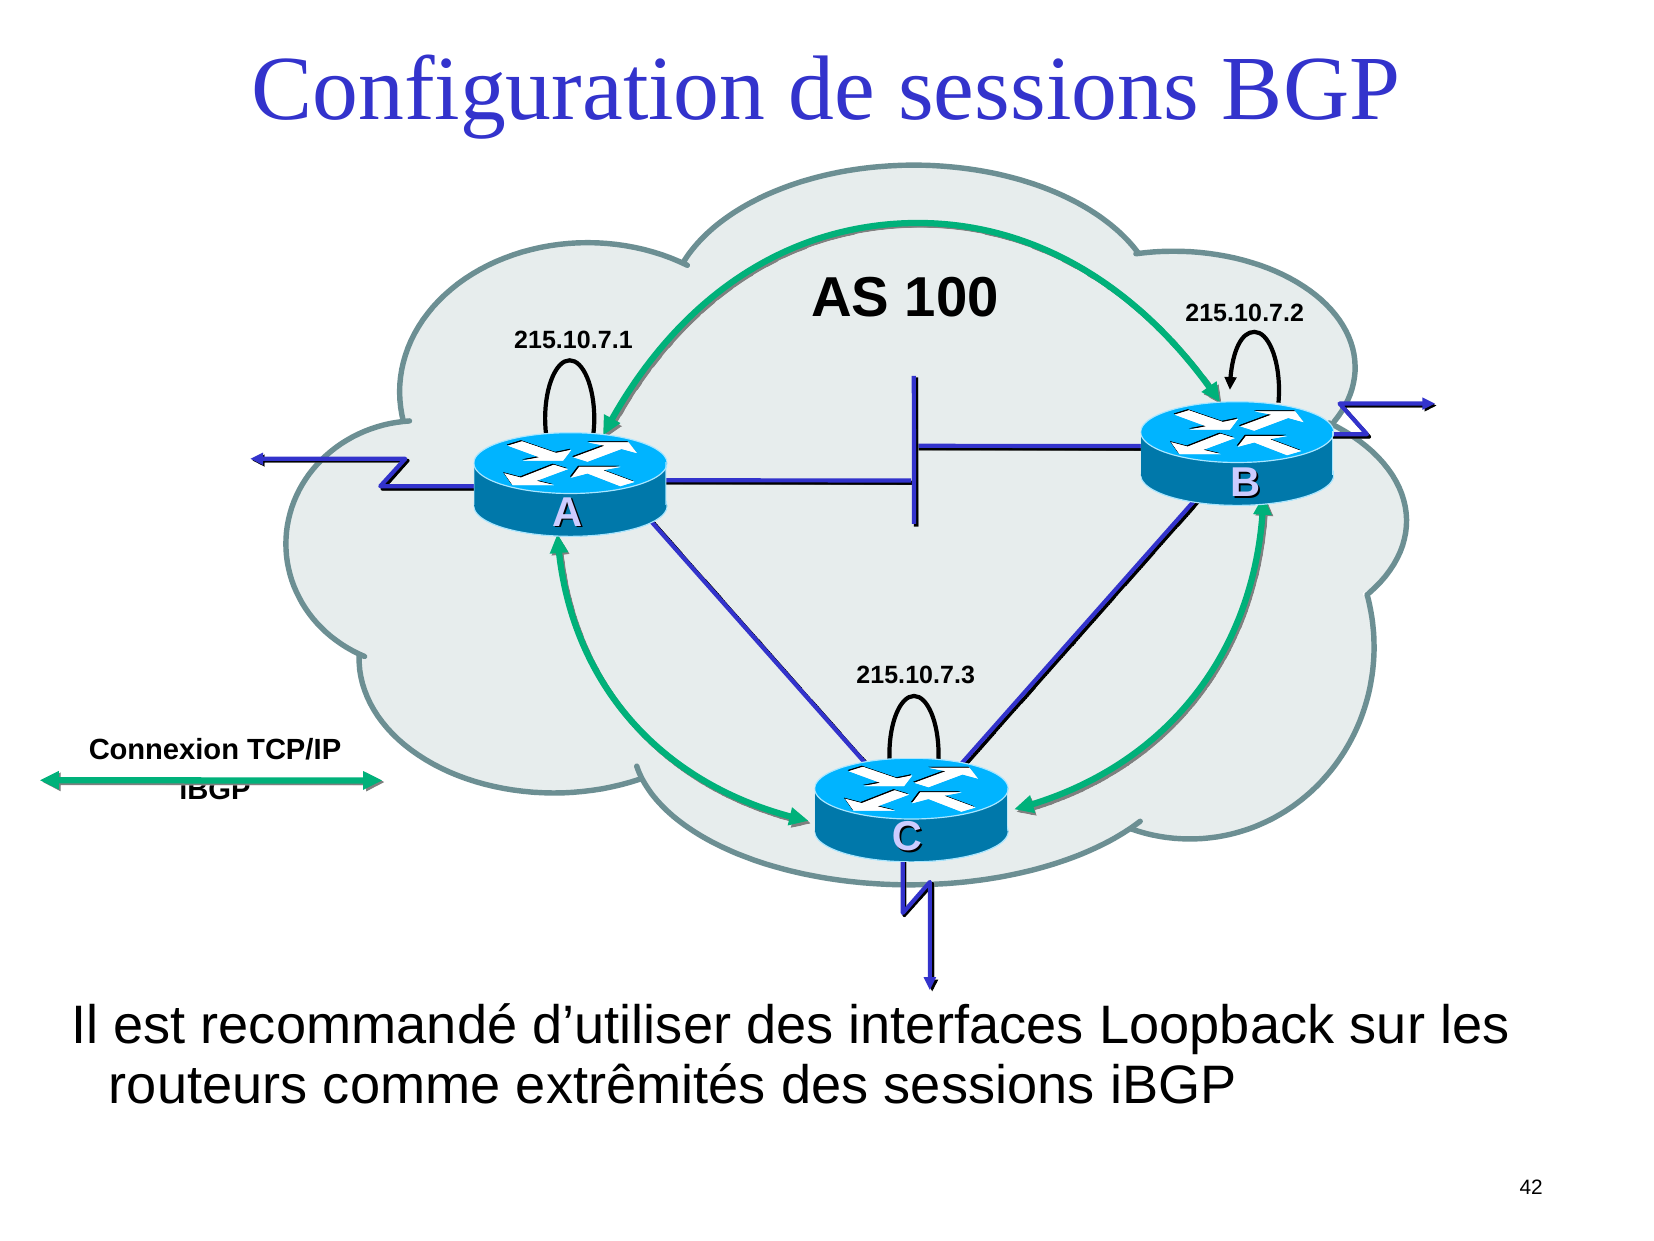

# Configuration de sessions BGP
AS 100
215.10.7.2
215.10.7.1
B
A
215.10.7.3
Connexion TCP/IP
iBGP
C
Il est recommandé d’utiliser des interfaces Loopback sur les
routeurs comme extrêmités des sessions iBGP